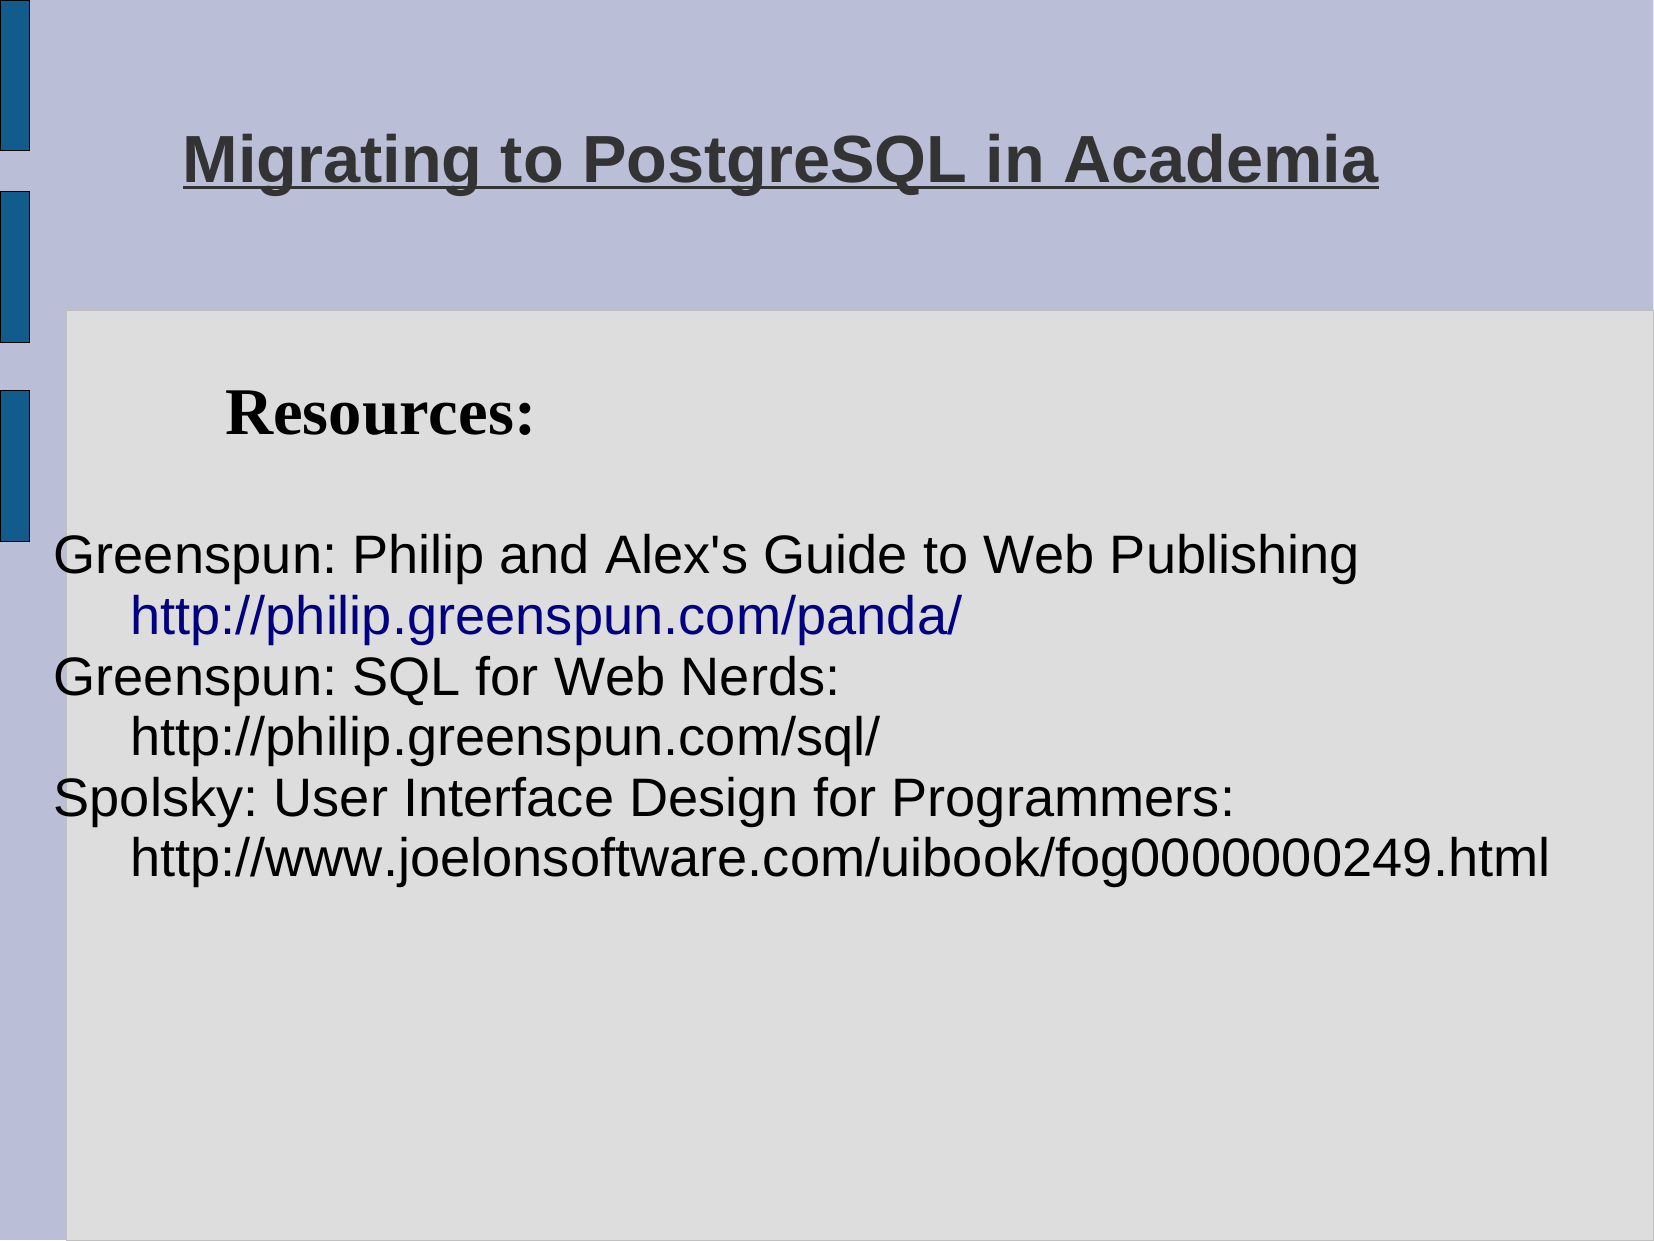

# Migrating to PostgreSQL in Academia
Resources:
Greenspun: Philip and Alex's Guide to Web Publishing
http://philip.greenspun.com/panda/
Greenspun: SQL for Web Nerds:
http://philip.greenspun.com/sql/
Spolsky: User Interface Design for Programmers:
http://www.joelonsoftware.com/uibook/fog0000000249.html